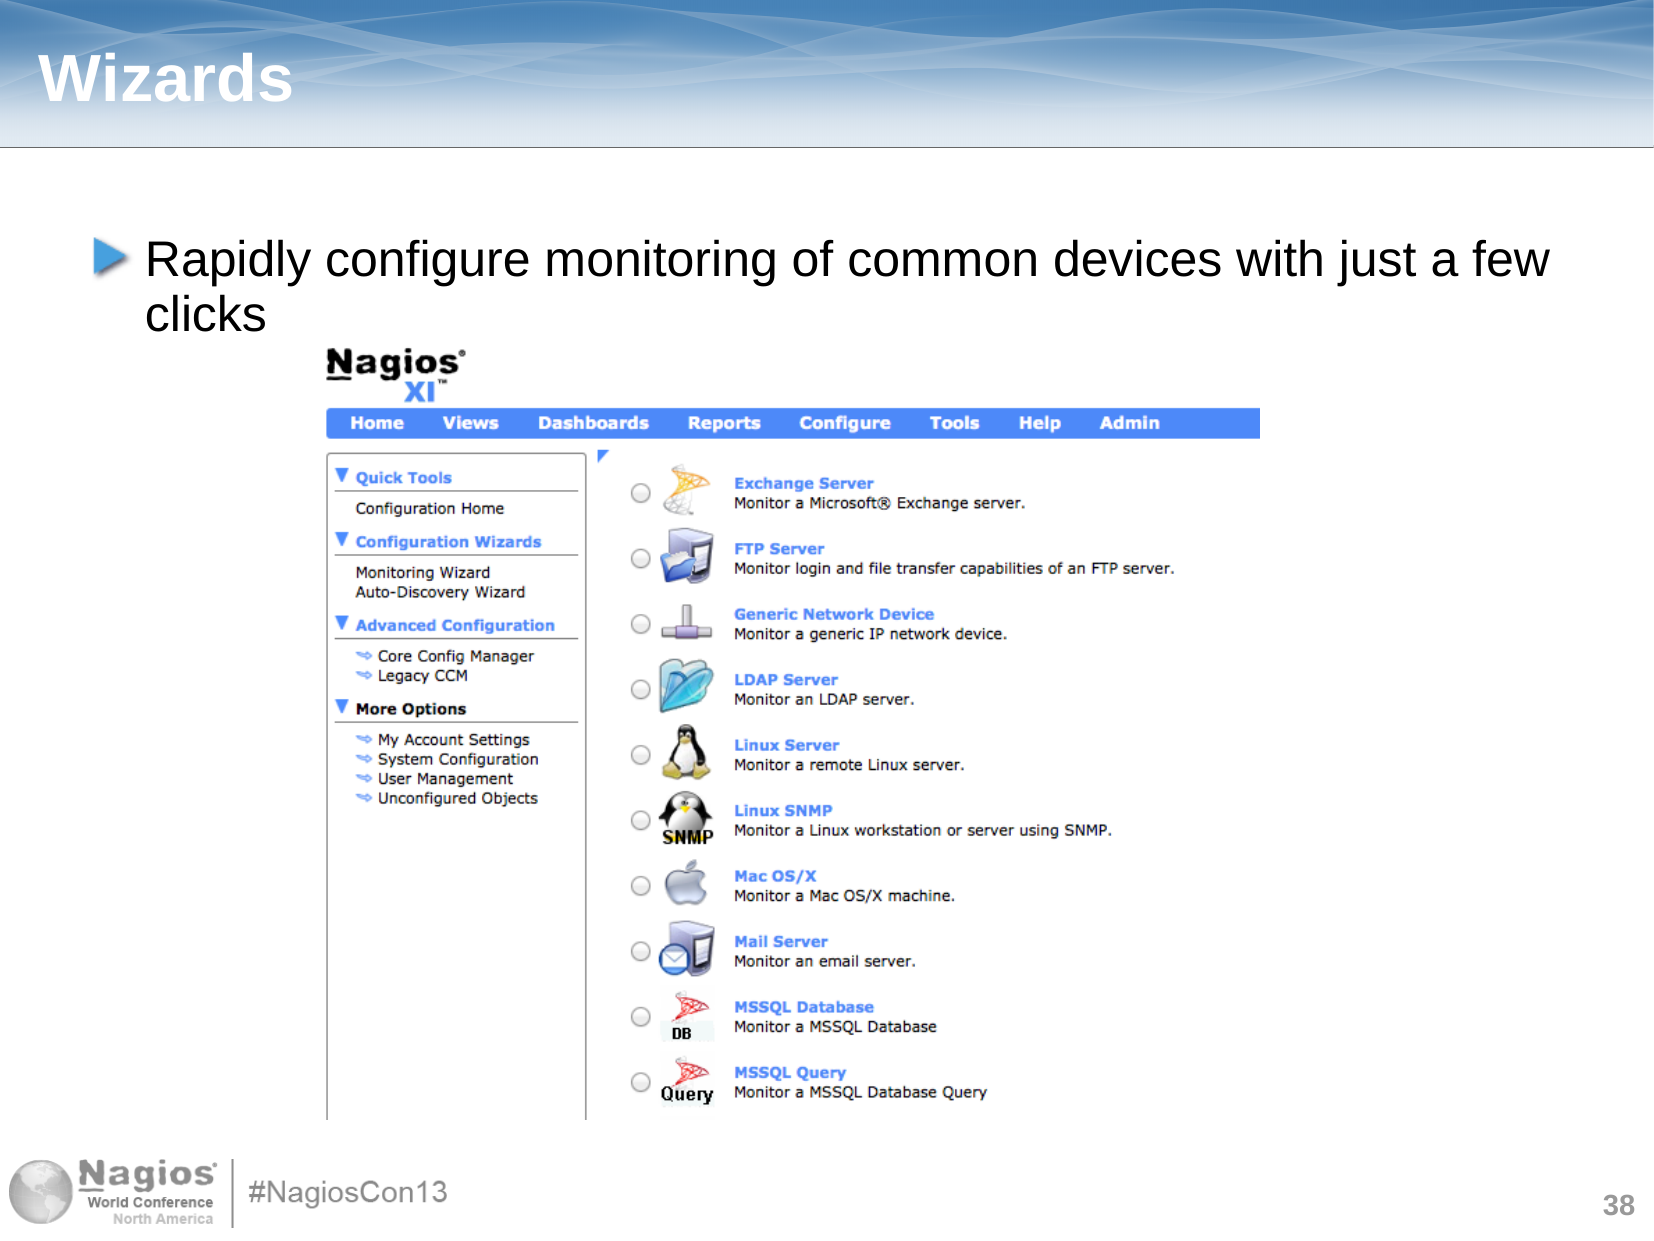

# Wizards
Rapidly configure monitoring of common devices with just a few clicks
38